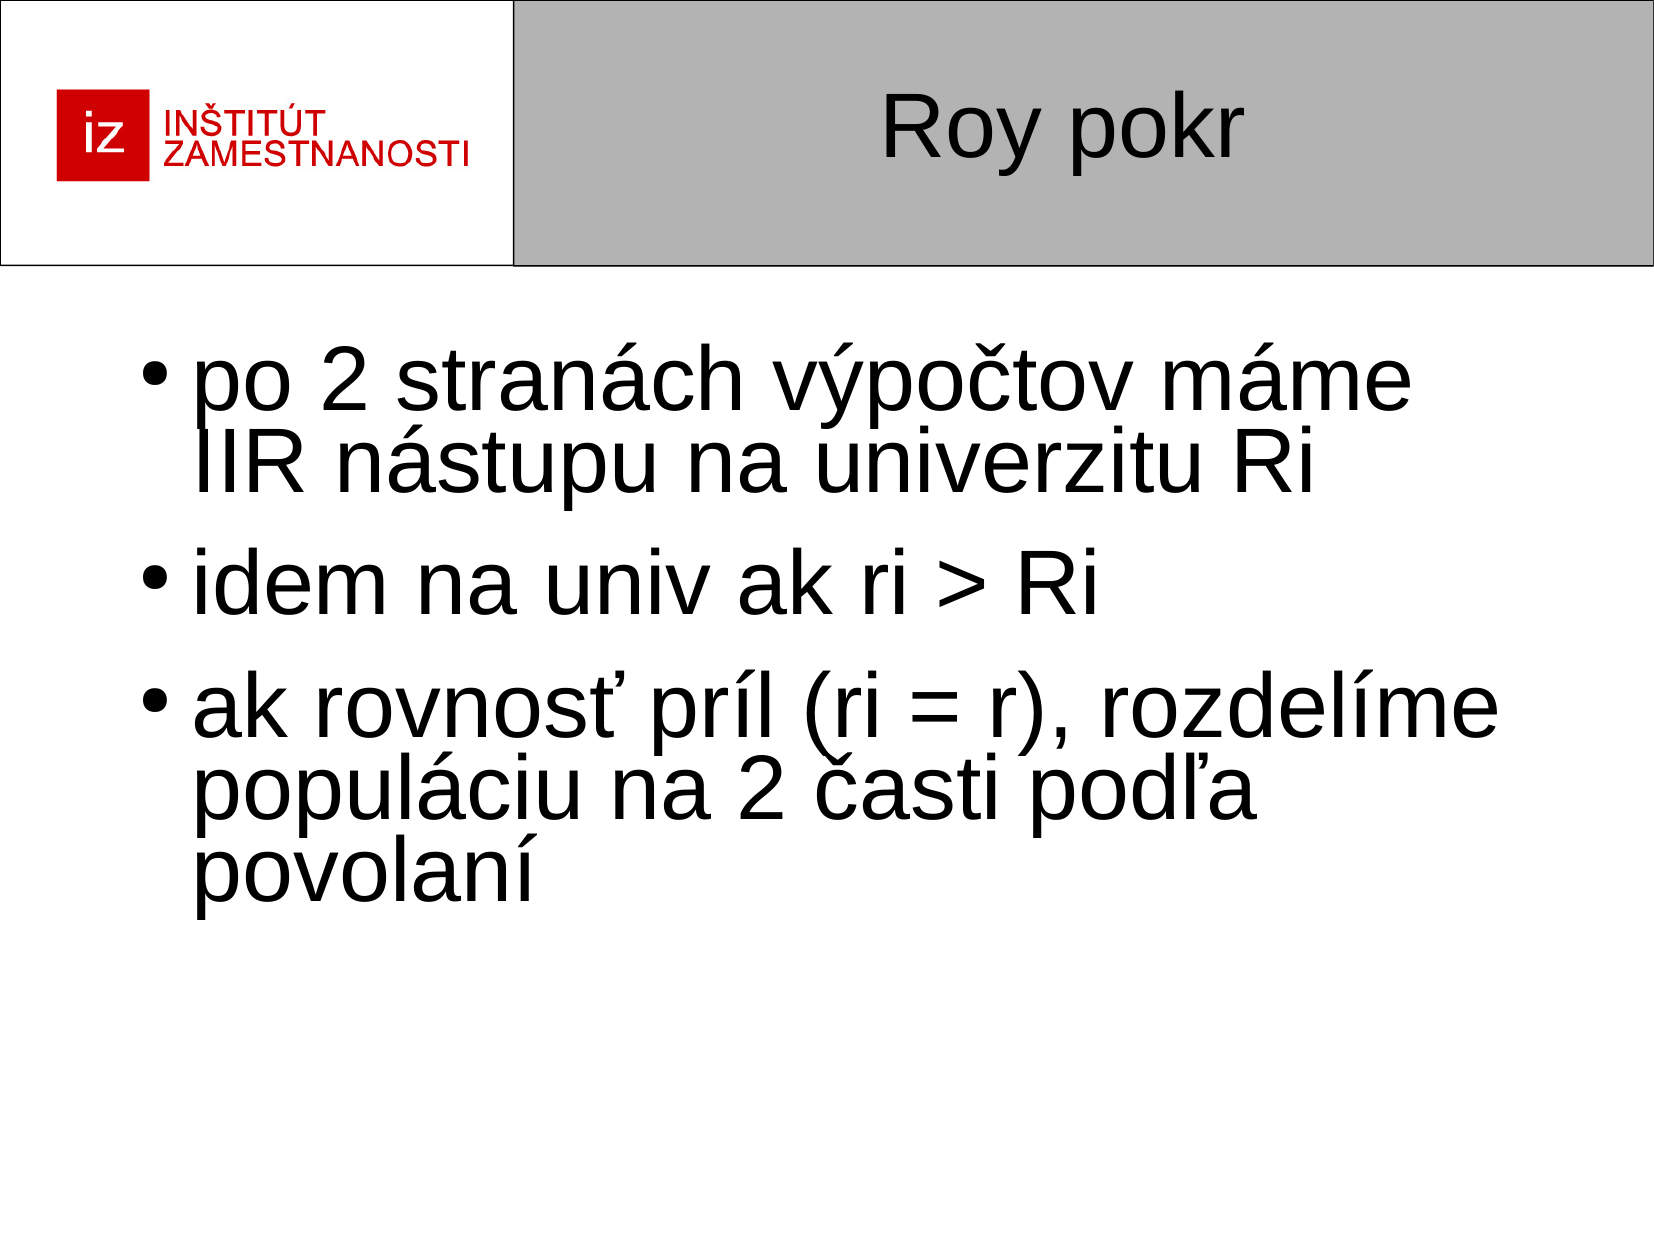

# Roy pokr
po 2 stranách výpočtov máme IIR nástupu na univerzitu Ri
idem na univ ak ri > Ri
ak rovnosť príl (ri = r), rozdelíme populáciu na 2 časti podľa povolaní